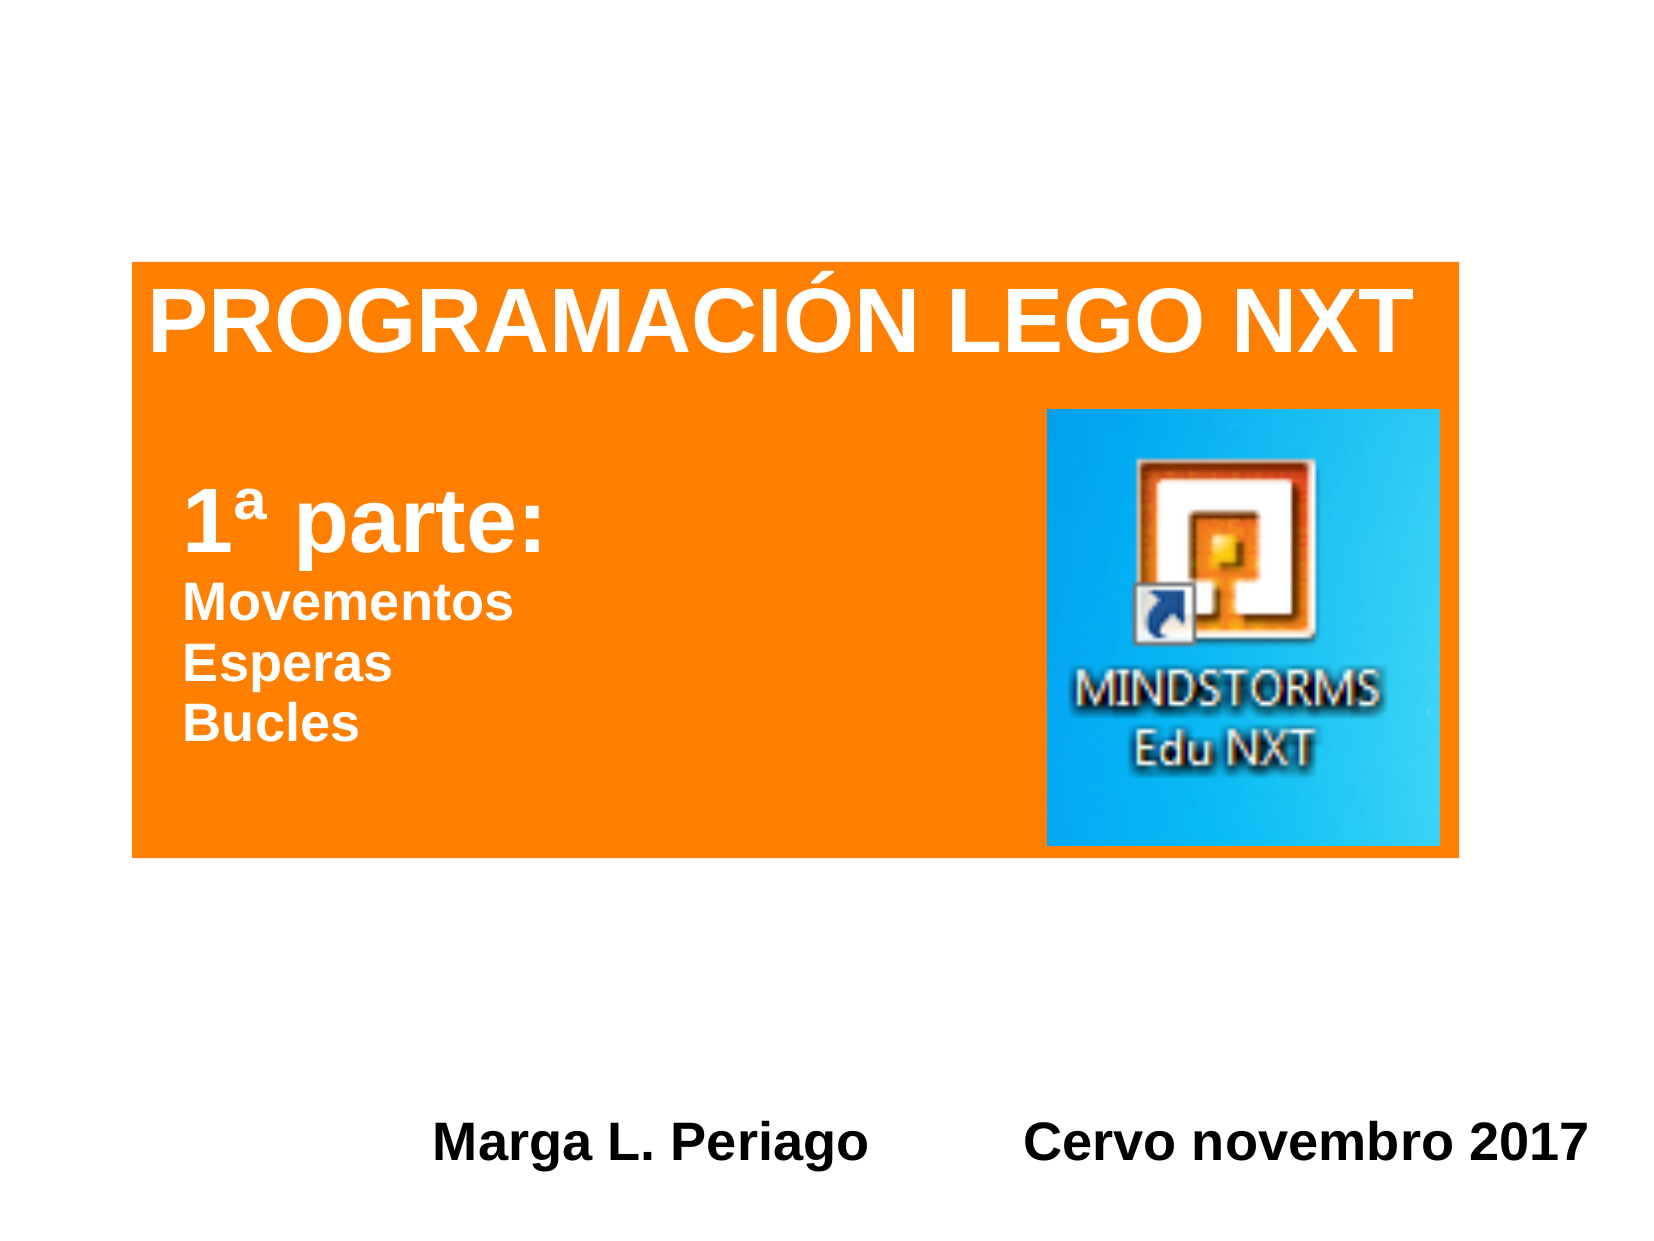

PROGRAMACIÓN LEGO NXT
1ª parte:
Movementos
Esperas
Bucles
Marga L. Periago			Cervo novembro 2017